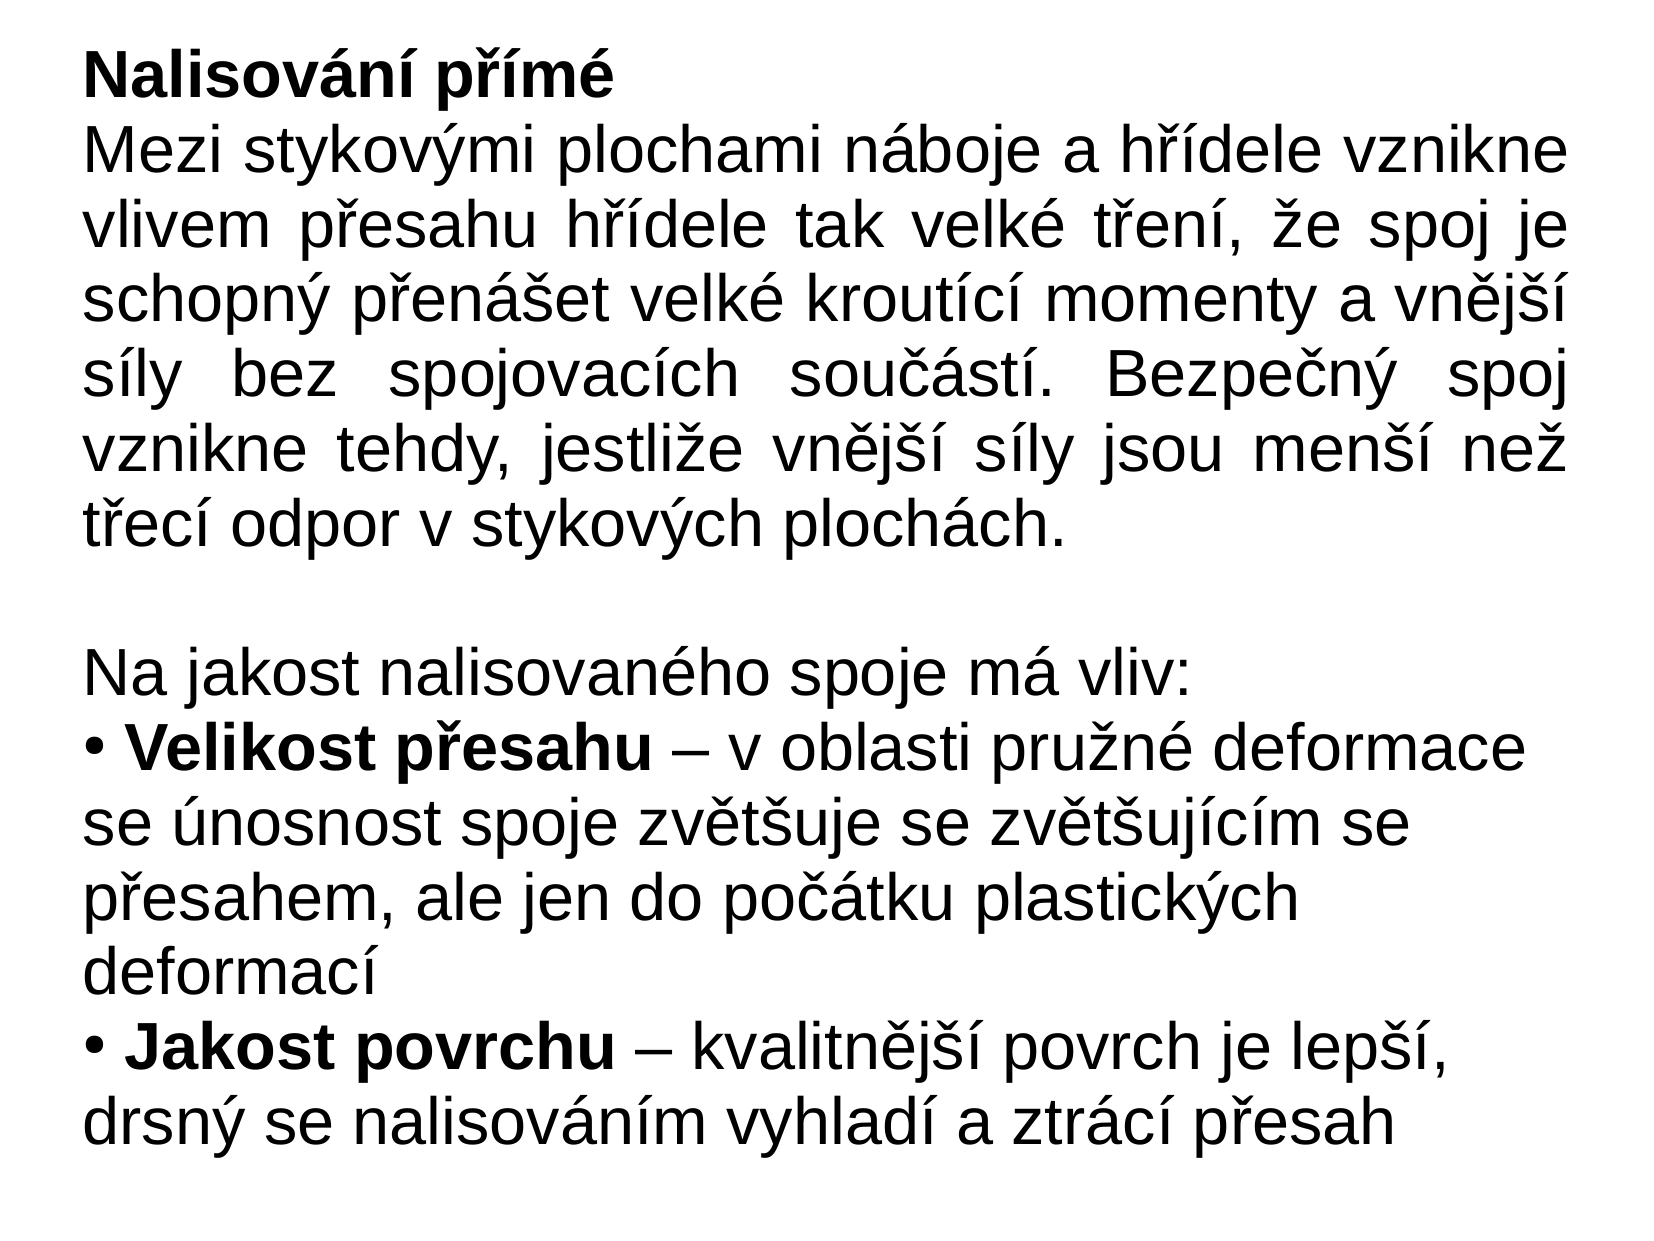

# Nalisování přímé
Mezi stykovými plochami náboje a hřídele vznikne vlivem přesahu hřídele tak velké tření, že spoj je schopný přenášet velké kroutící momenty a vnější síly bez spojovacích součástí. Bezpečný spoj vznikne tehdy, jestliže vnější síly jsou menší než třecí odpor v stykových plochách.
Na jakost nalisovaného spoje má vliv:
 Velikost přesahu – v oblasti pružné deformace se únosnost spoje zvětšuje se zvětšujícím se přesahem, ale jen do počátku plastických deformací
 Jakost povrchu – kvalitnější povrch je lepší, drsný se nalisováním vyhladí a ztrácí přesah